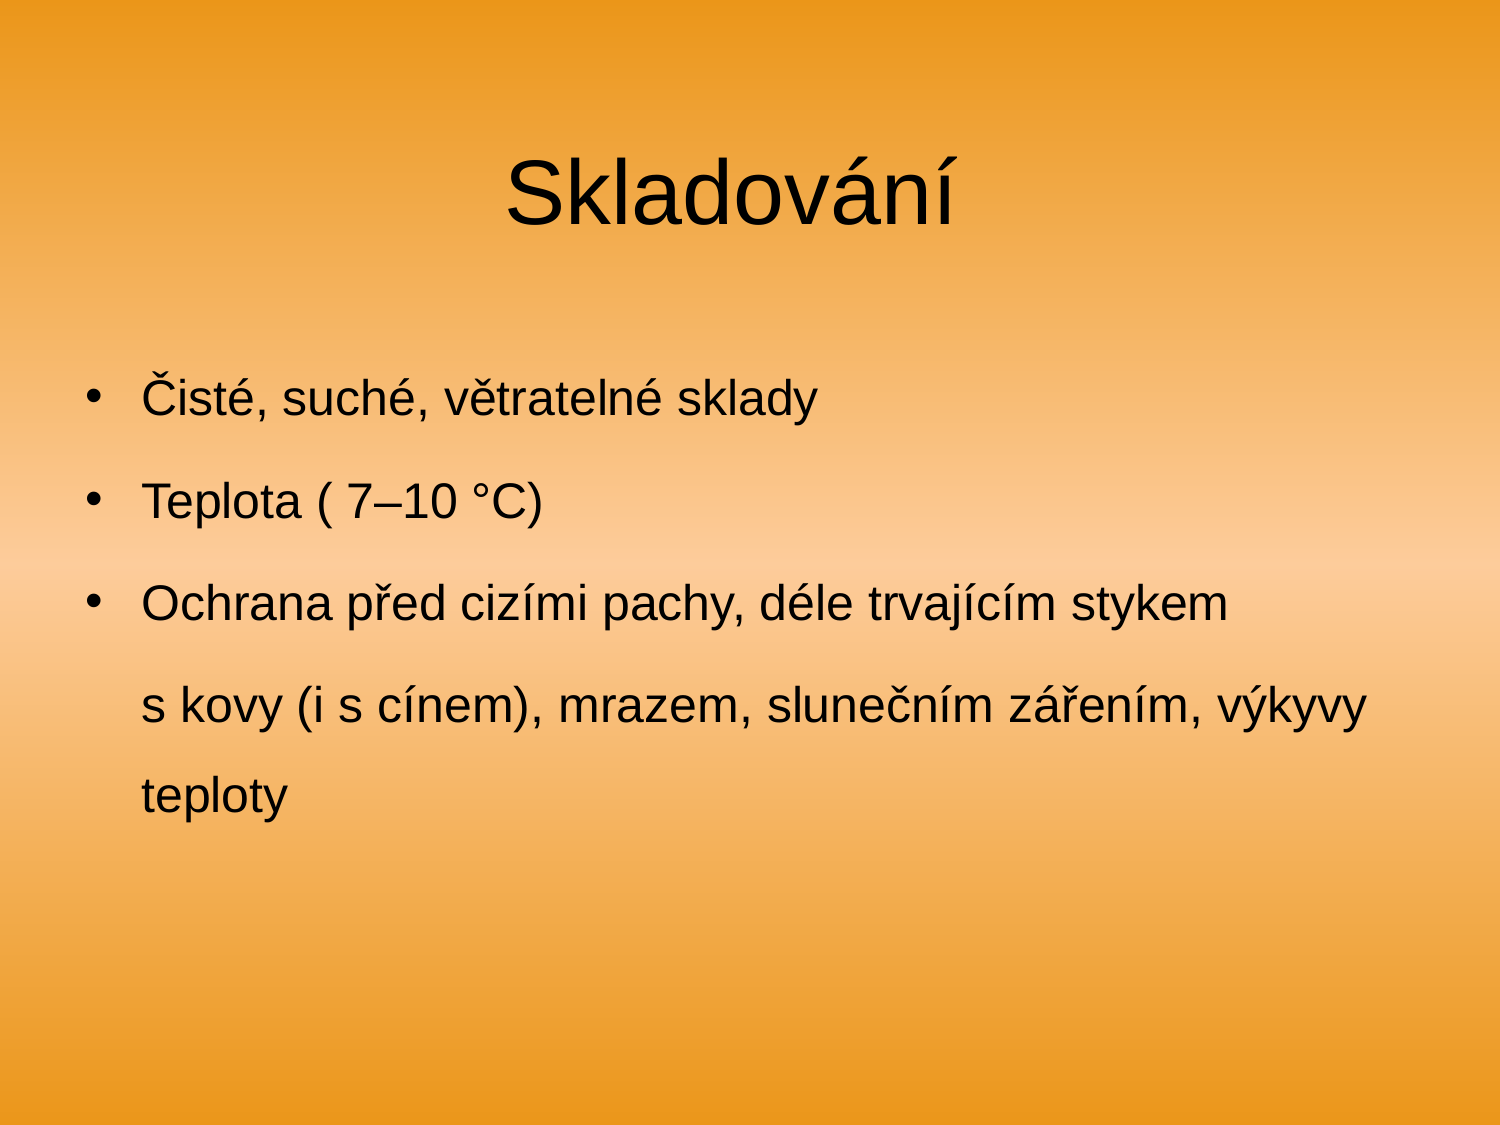

# Skladování
Čisté, suché, větratelné sklady
Teplota ( 7–10 °C)
Ochrana před cizími pachy, déle trvajícím stykem
	s kovy (i s cínem), mrazem, slunečním zářením, výkyvy teploty